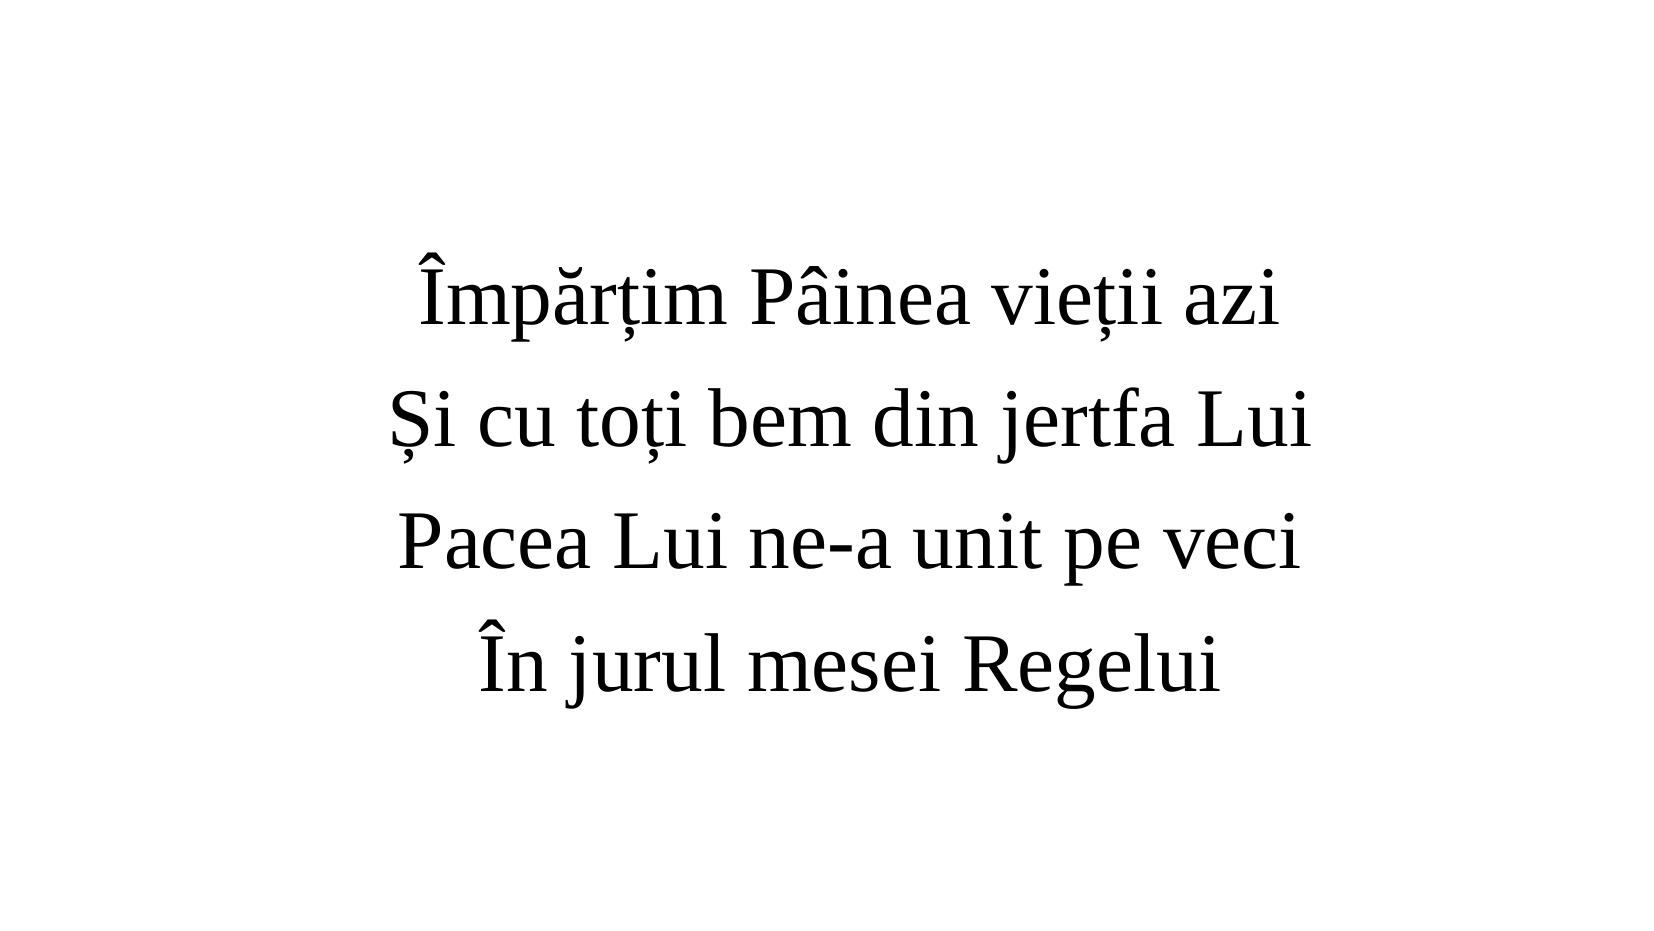

# Împărțim Pâinea vieții azi
Și cu toți bem din jertfa Lui
Pacea Lui ne-a unit pe veci
În jurul mesei Regelui